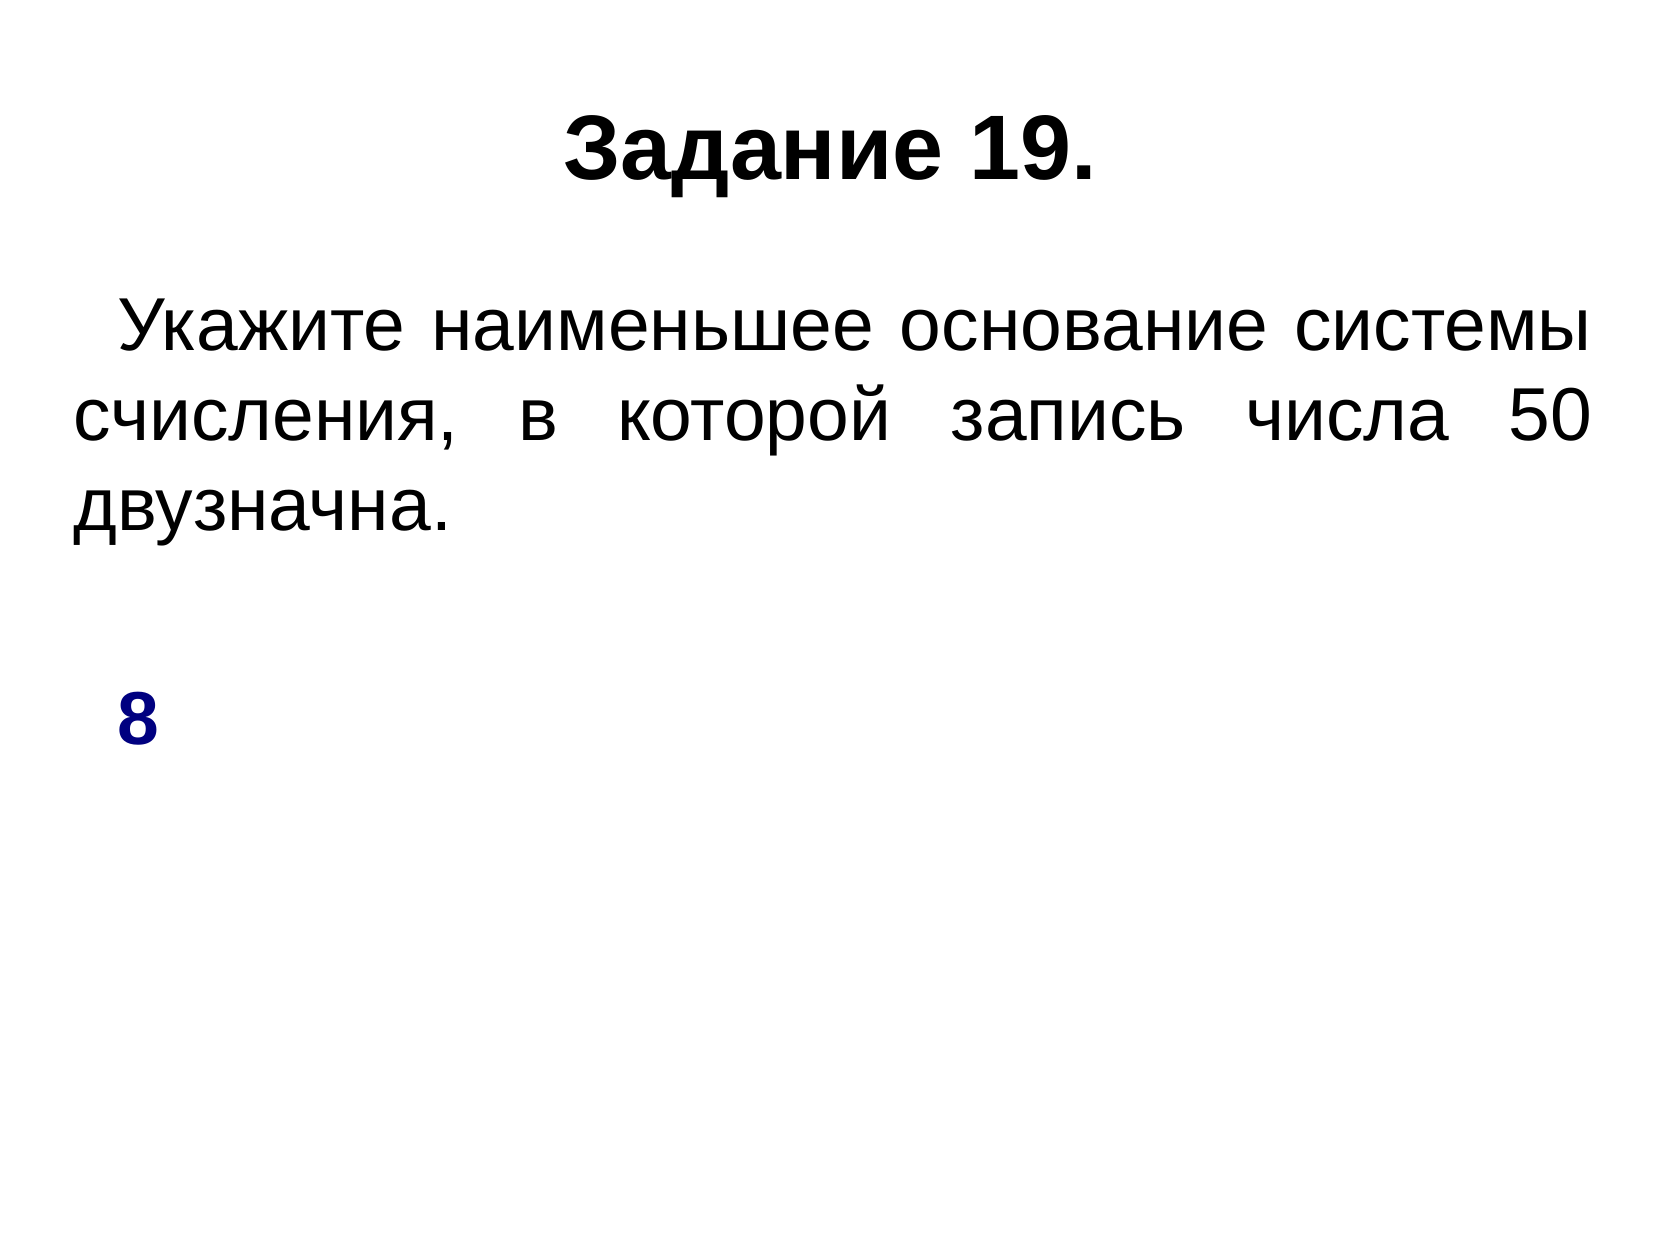

# Задание 19.
Укажите наименьшее основание системы счисления, в которой запись числа 50 двузначна.
8